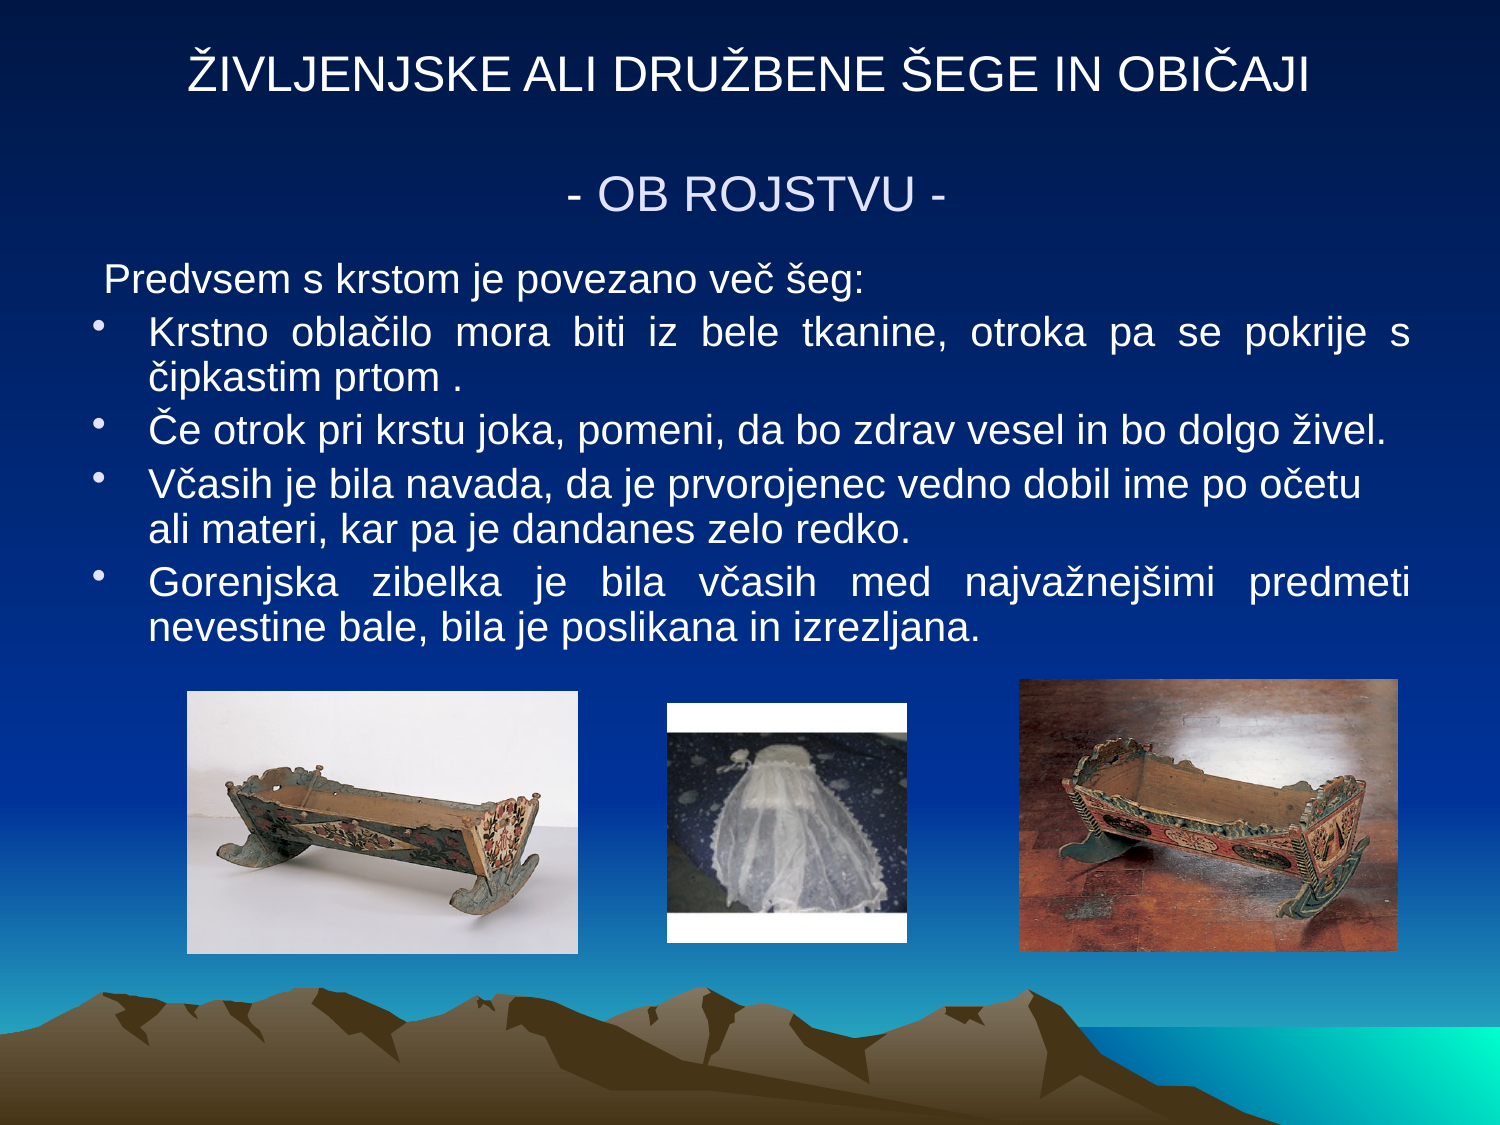

# ŽIVLJENJSKE ALI DRUŽBENE ŠEGE IN OBIČAJI - OB ROJSTVU -
 Predvsem s krstom je povezano več šeg:
Krstno oblačilo mora biti iz bele tkanine, otroka pa se pokrije s čipkastim prtom .
Če otrok pri krstu joka, pomeni, da bo zdrav vesel in bo dolgo živel.
Včasih je bila navada, da je prvorojenec vedno dobil ime po očetu ali materi, kar pa je dandanes zelo redko.
Gorenjska zibelka je bila včasih med najvažnejšimi predmeti nevestine bale, bila je poslikana in izrezljana.